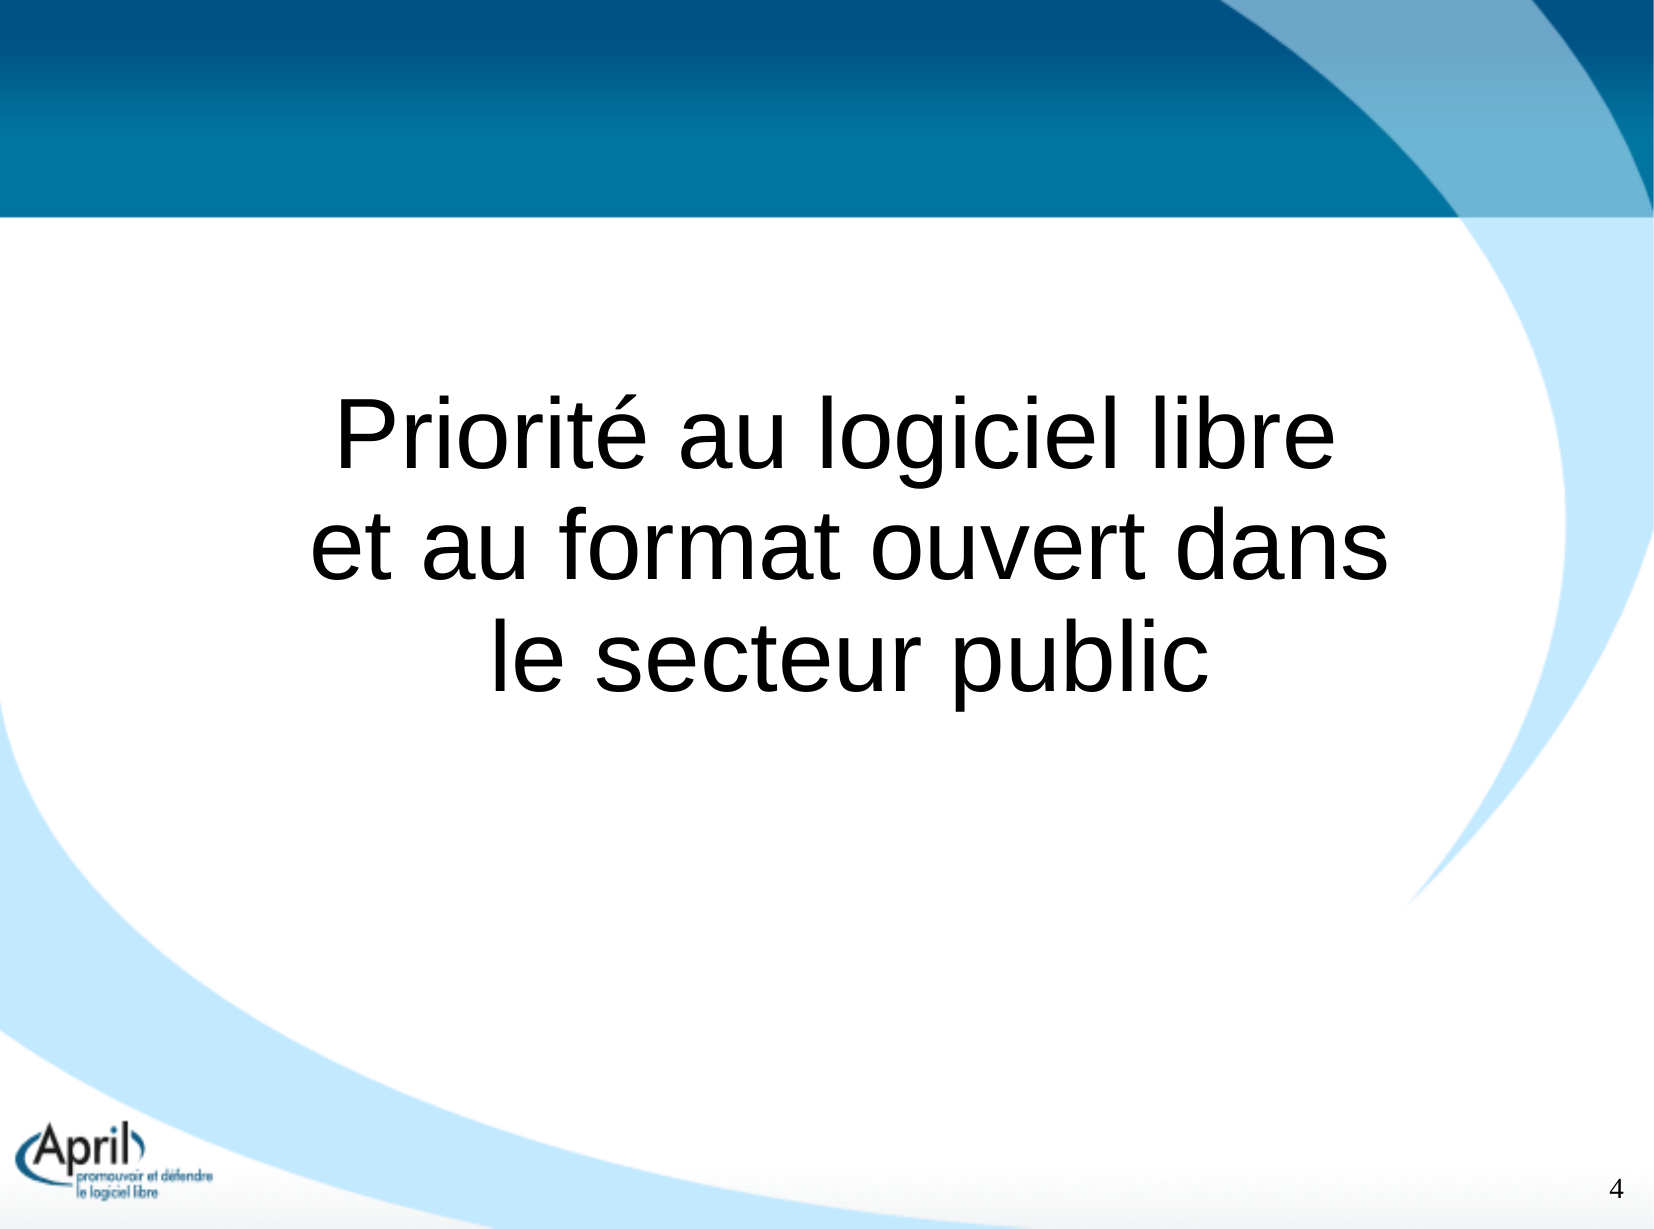

#
Priorité au logiciel libre
et au format ouvert dans le secteur public
4